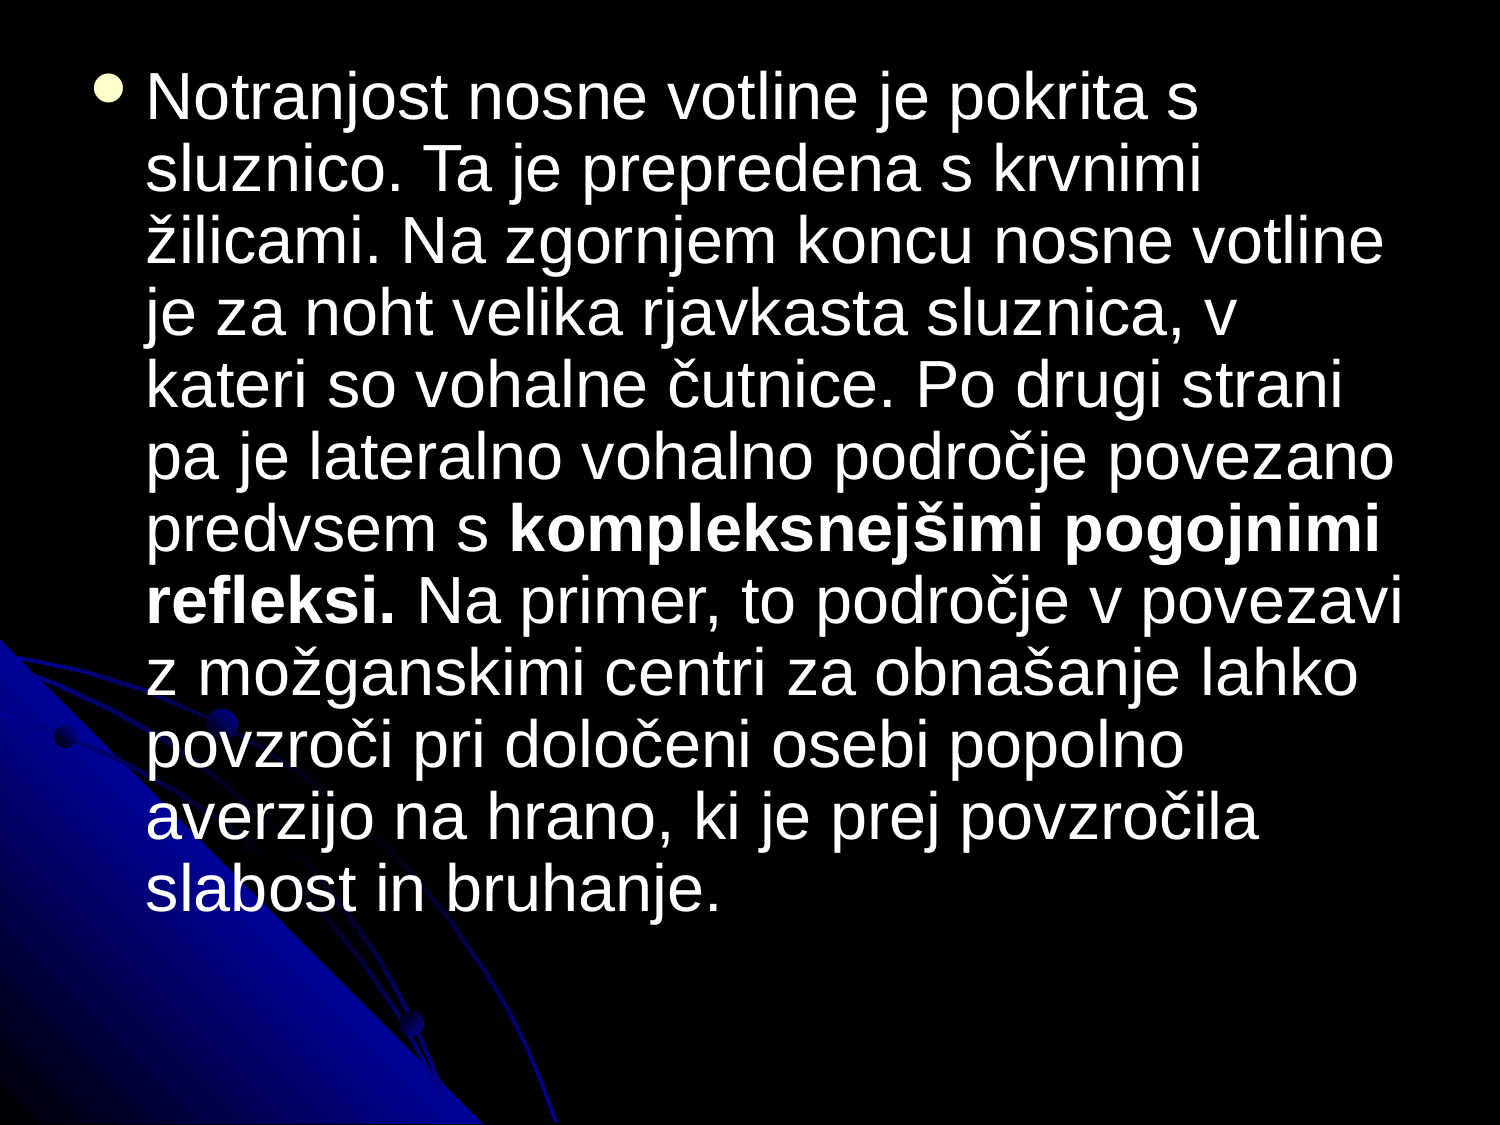

# Notranjost nosne votline je pokrita s sluznico. Ta je prepredena s krvnimi žilicami. Na zgornjem koncu nosne votline je za noht velika rjavkasta sluznica, v kateri so vohalne čutnice. Po drugi strani pa je lateralno vohalno področje povezano predvsem s kompleksnejšimi pogojnimi refleksi. Na primer, to področje v povezavi z možganskimi centri za obnašanje lahko povzroči pri določeni osebi popolno averzijo na hrano, ki je prej povzročila slabost in bruhanje.